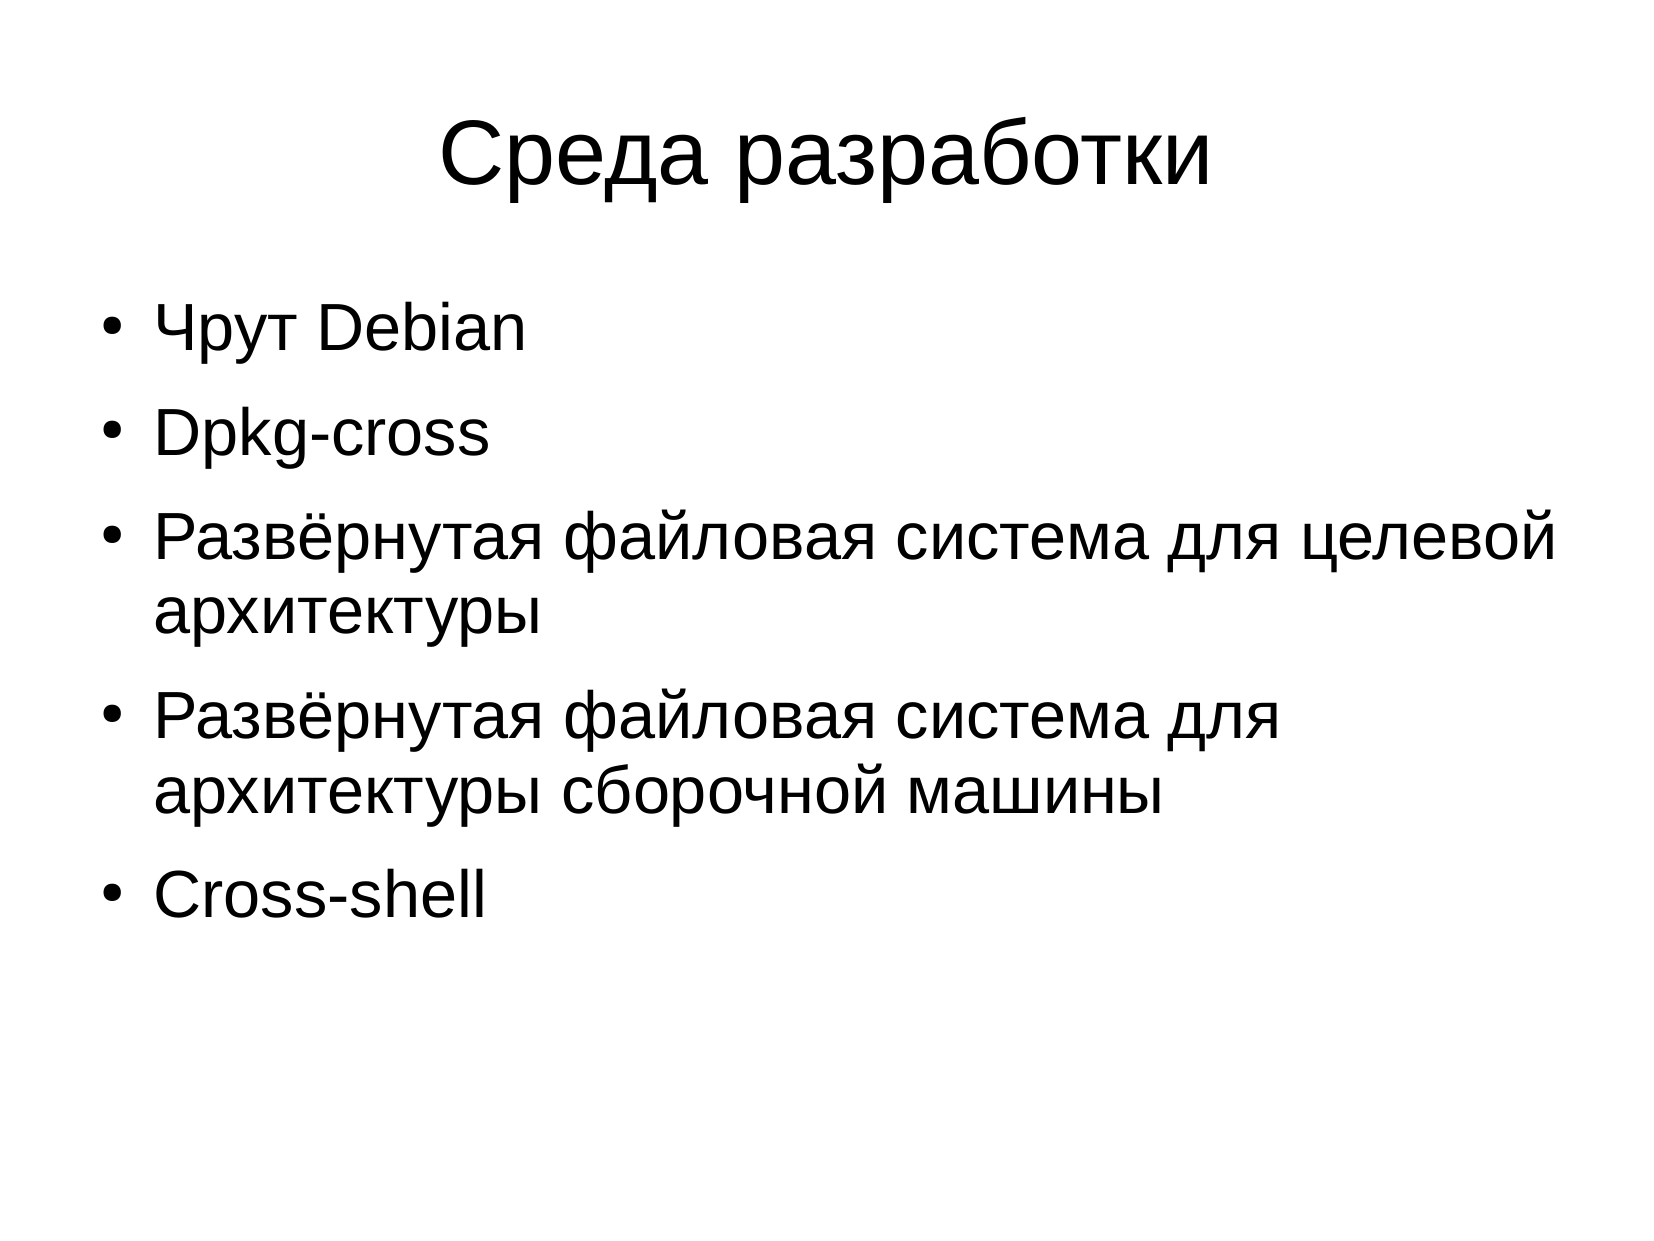

# Среда разработки
Чрут Debian
Dpkg-cross
Развёрнутая файловая система для целевой архитектуры
Развёрнутая файловая система для архитектуры сборочной машины
Cross-shell